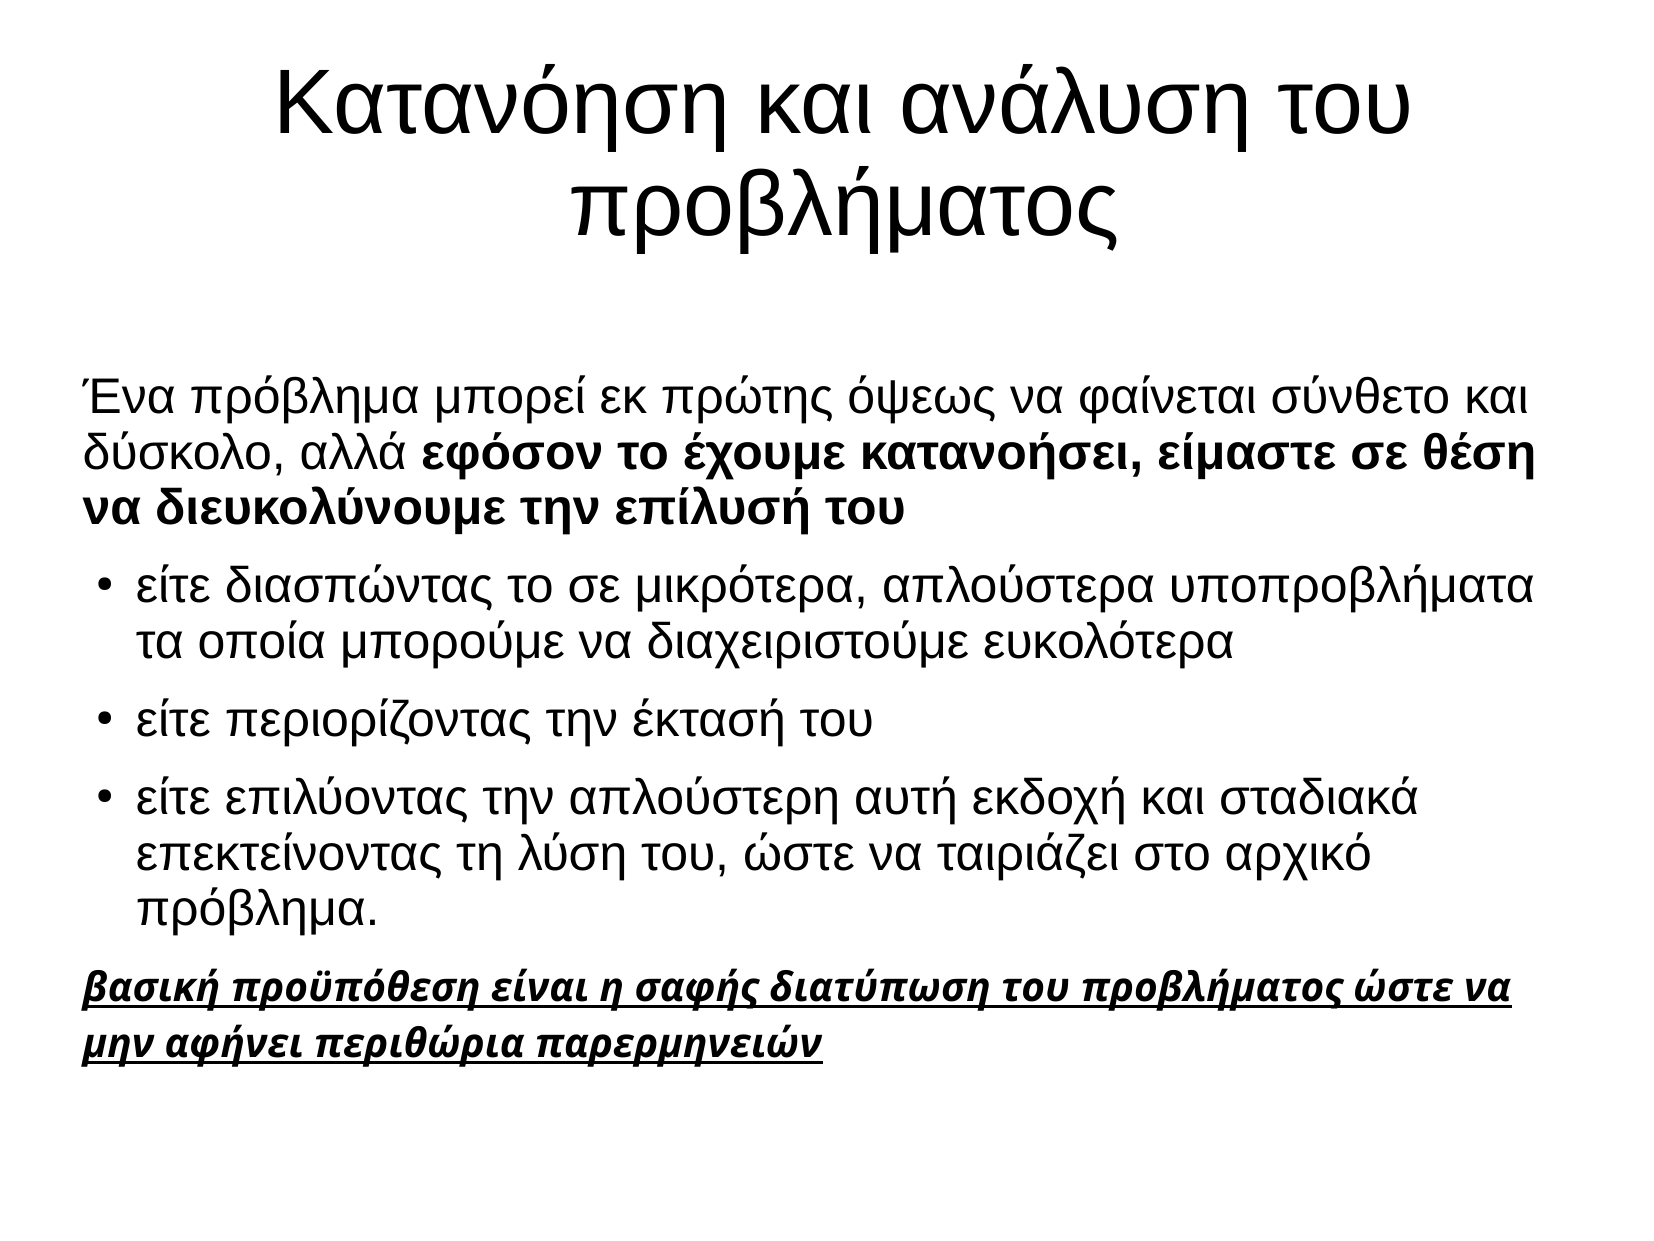

# Κατανόηση και ανάλυση του προβλήματος
Ένα πρόβλημα μπορεί εκ πρώτης όψεως να φαίνεται σύνθετο και δύσκολο, αλλά εφόσον το έχουμε κατανοήσει, είμαστε σε θέση να διευκολύνουμε την επίλυσή του
είτε διασπώντας το σε μικρότερα, απλούστερα υποπροβλήματα τα οποία μπορούμε να διαχειριστούμε ευκολότερα
είτε περιορίζοντας την έκτασή του
είτε επιλύοντας την απλούστερη αυτή εκδοχή και σταδιακά επεκτείνοντας τη λύση του, ώστε να ταιριάζει στο αρχικό πρόβλημα.
βασική προϋπόθεση είναι η σαφής διατύπωση του προβλήματος ώστε να μην αφήνει περιθώρια παρερμηνειών